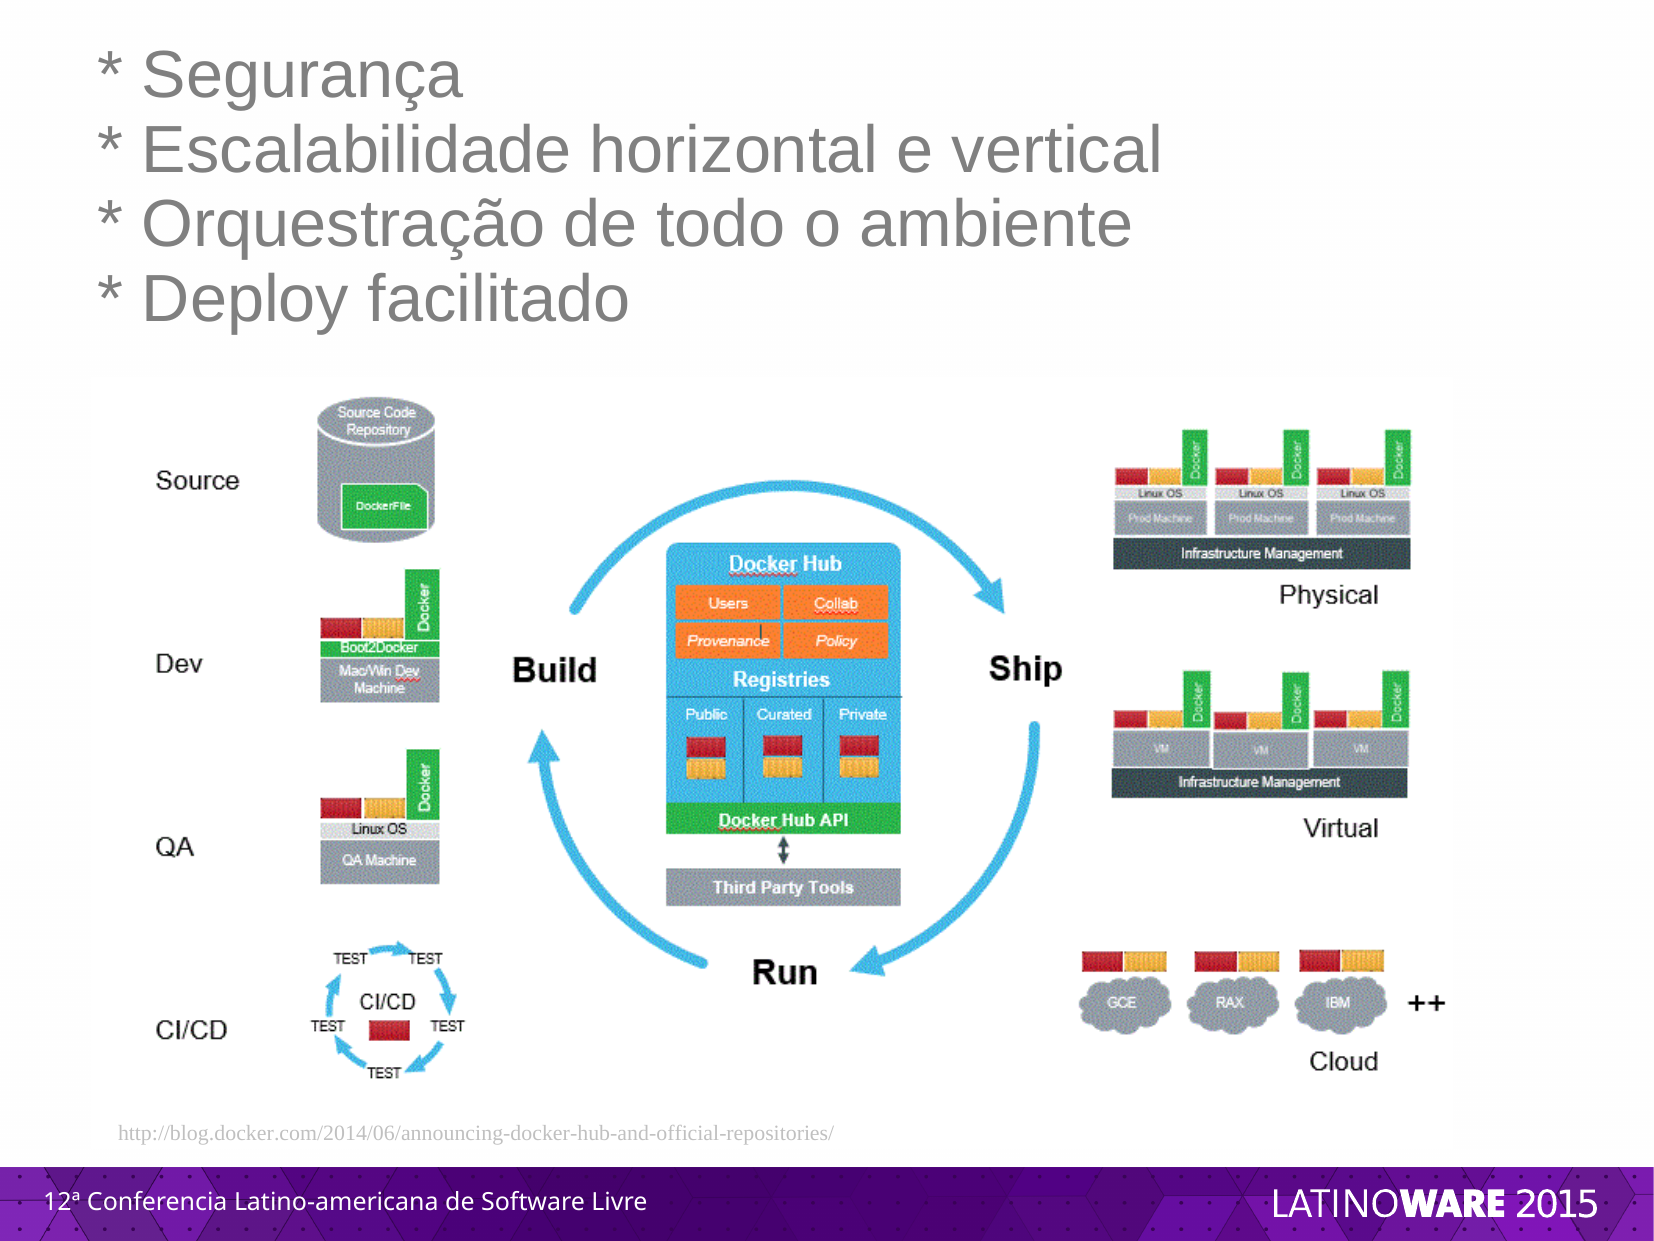

* Segurança
* Escalabilidade horizontal e vertical
* Orquestração de todo o ambiente
* Deploy facilitado
http://blog.docker.com/2014/06/announcing-docker-hub-and-official-repositories/
12ª Conferencia Latino-americana de Software Livre